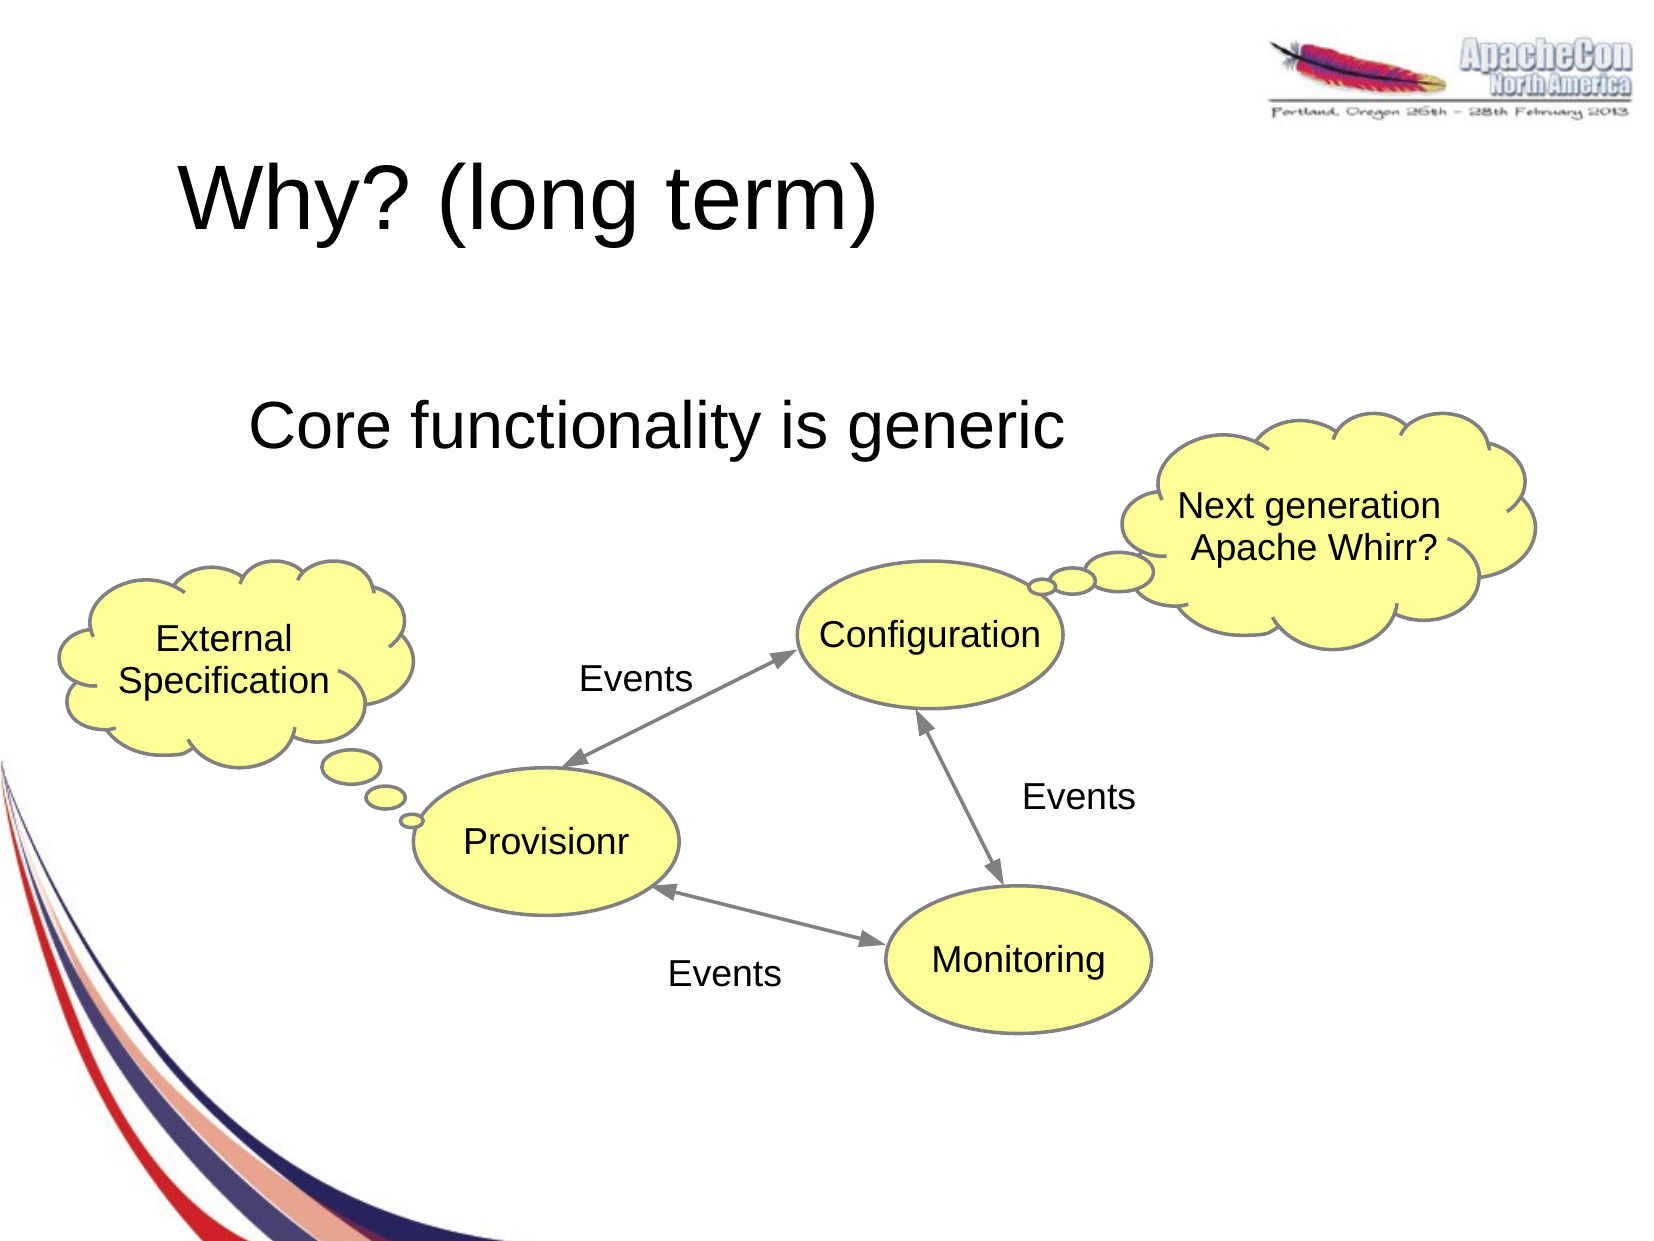

# Why? (long term)
Core functionality is generic
Next generation
Apache Whirr?
External
Specification
Configuration
Events
Provisionr
Events
Monitoring
Events